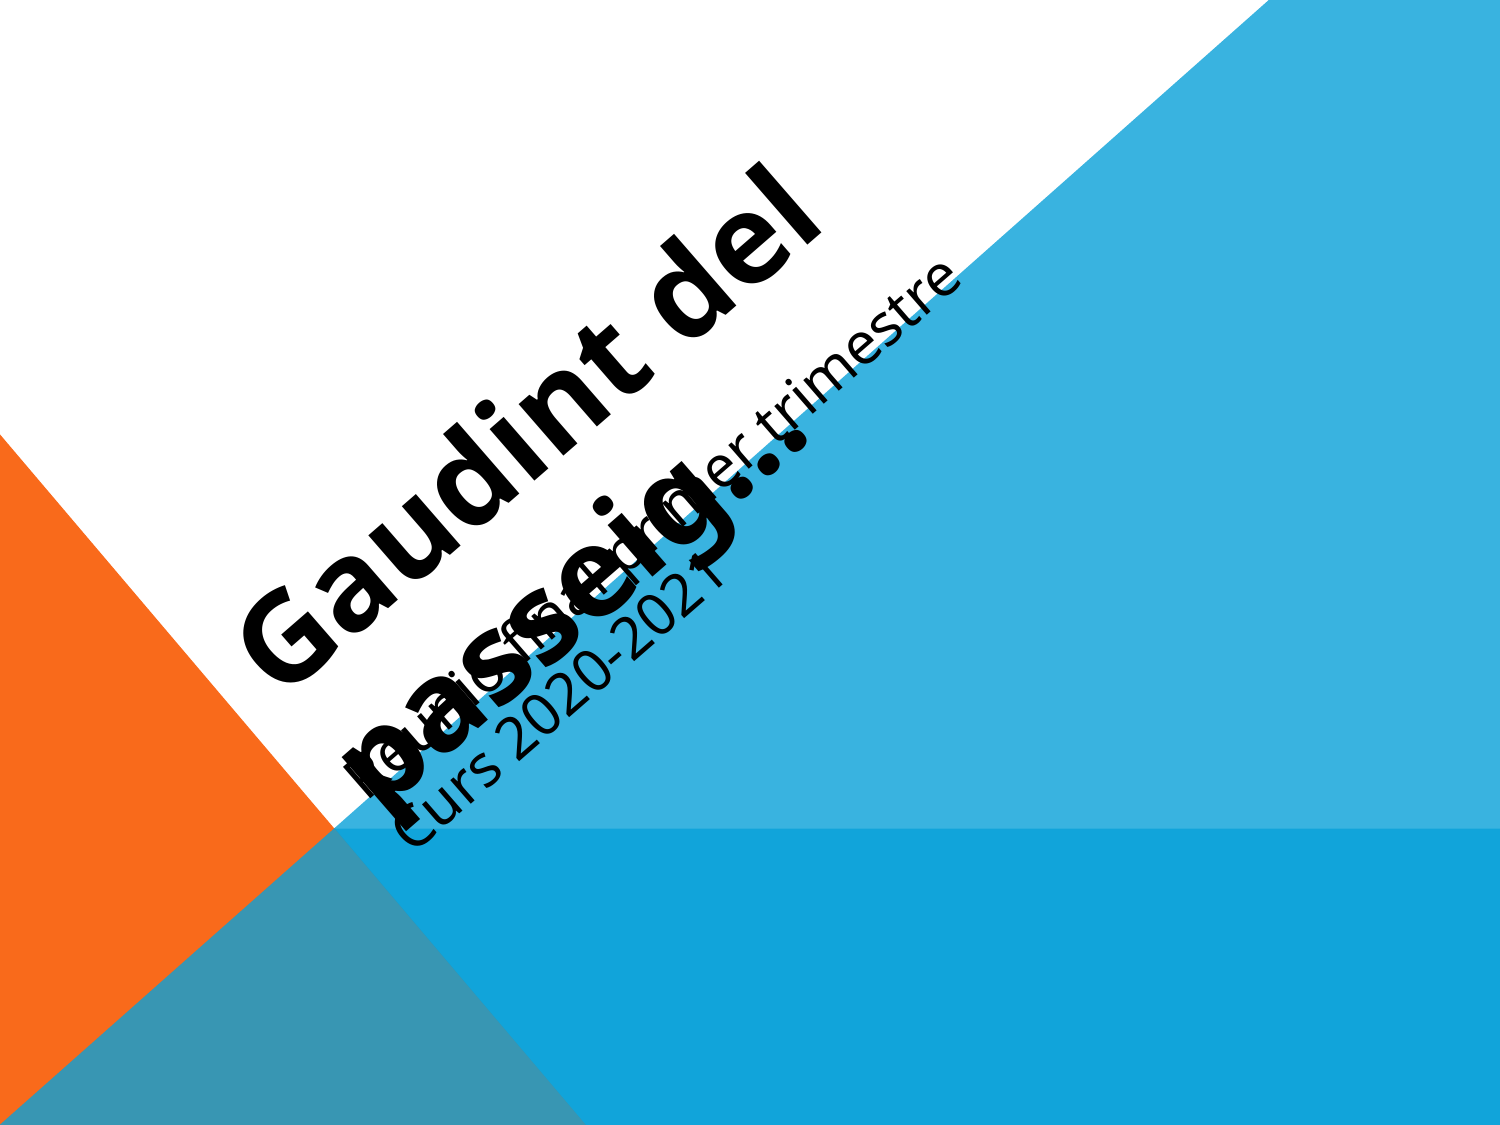

# Gaudint del passeig…
Reunió final primer trimestre
Curs 2020-2021